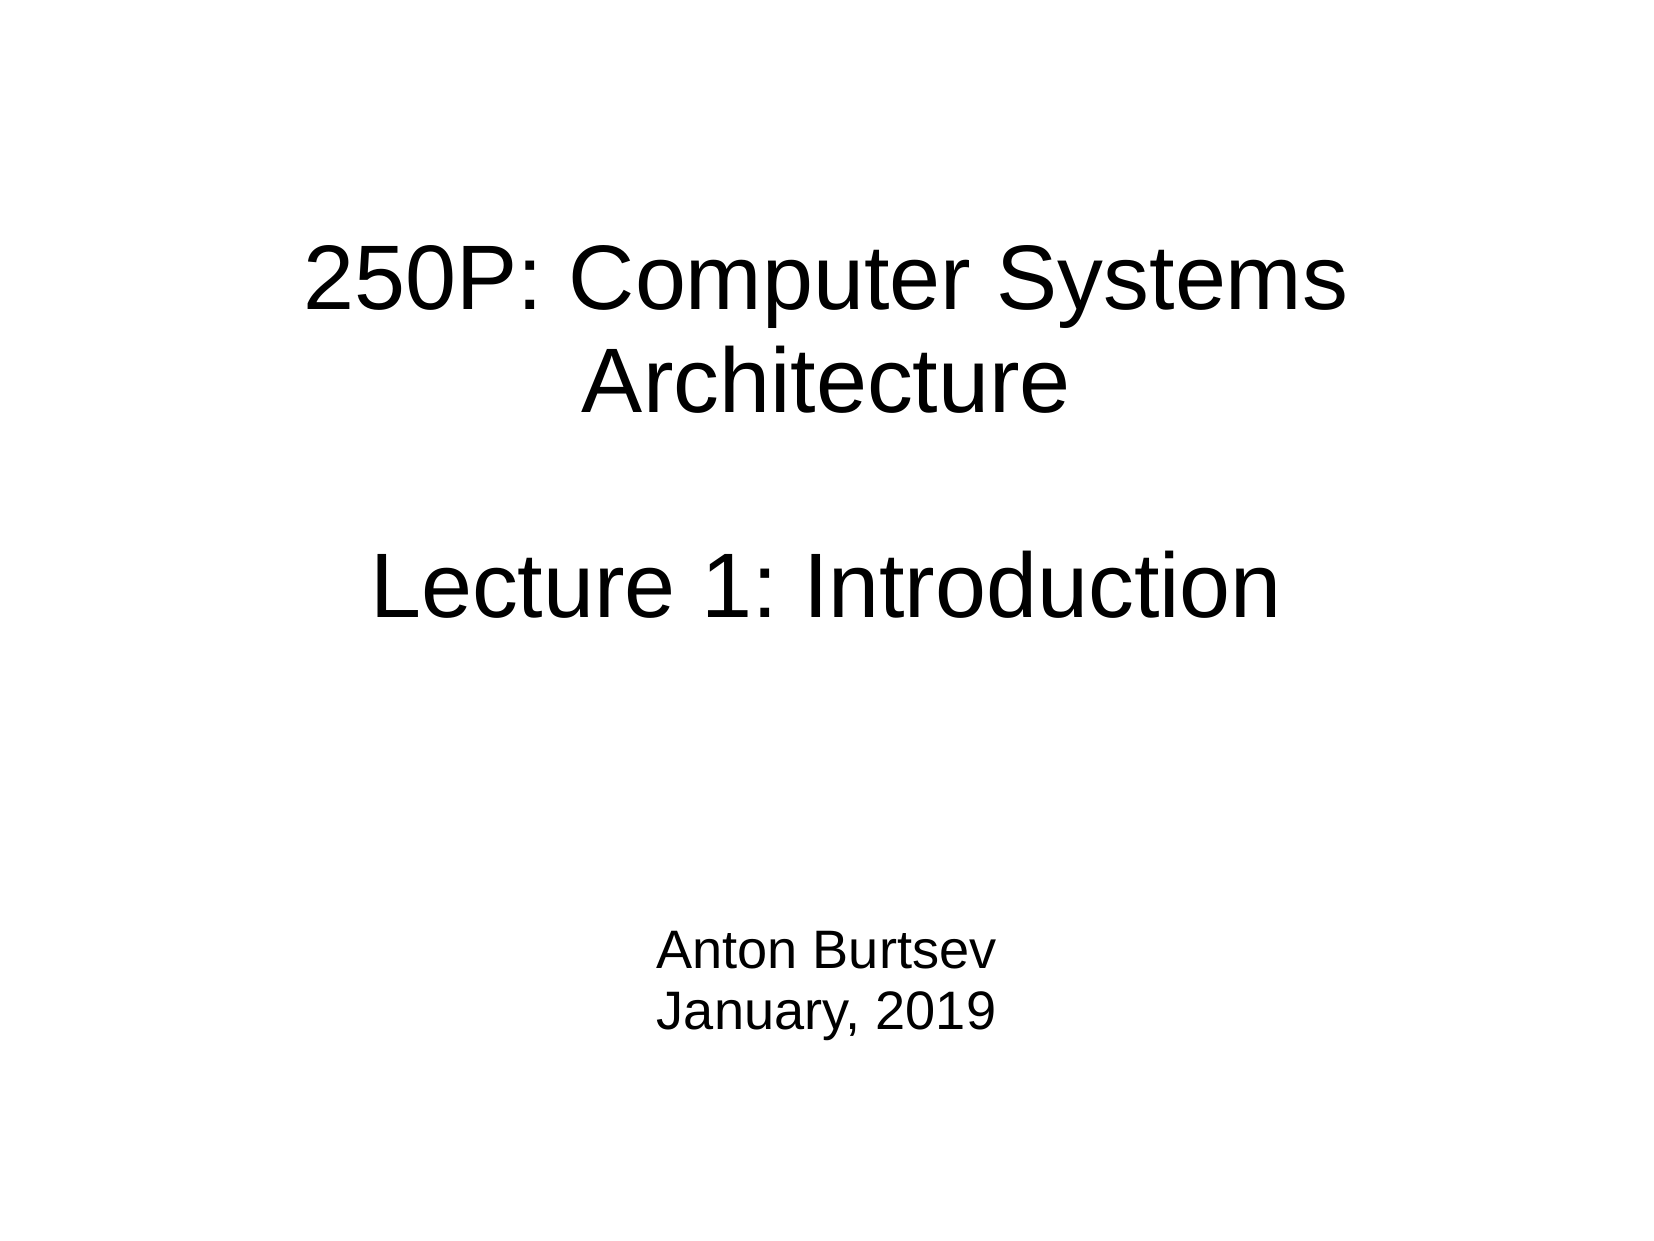

# 250P: Computer Systems Architecture Lecture 1: Introduction
Anton Burtsev
January, 2019